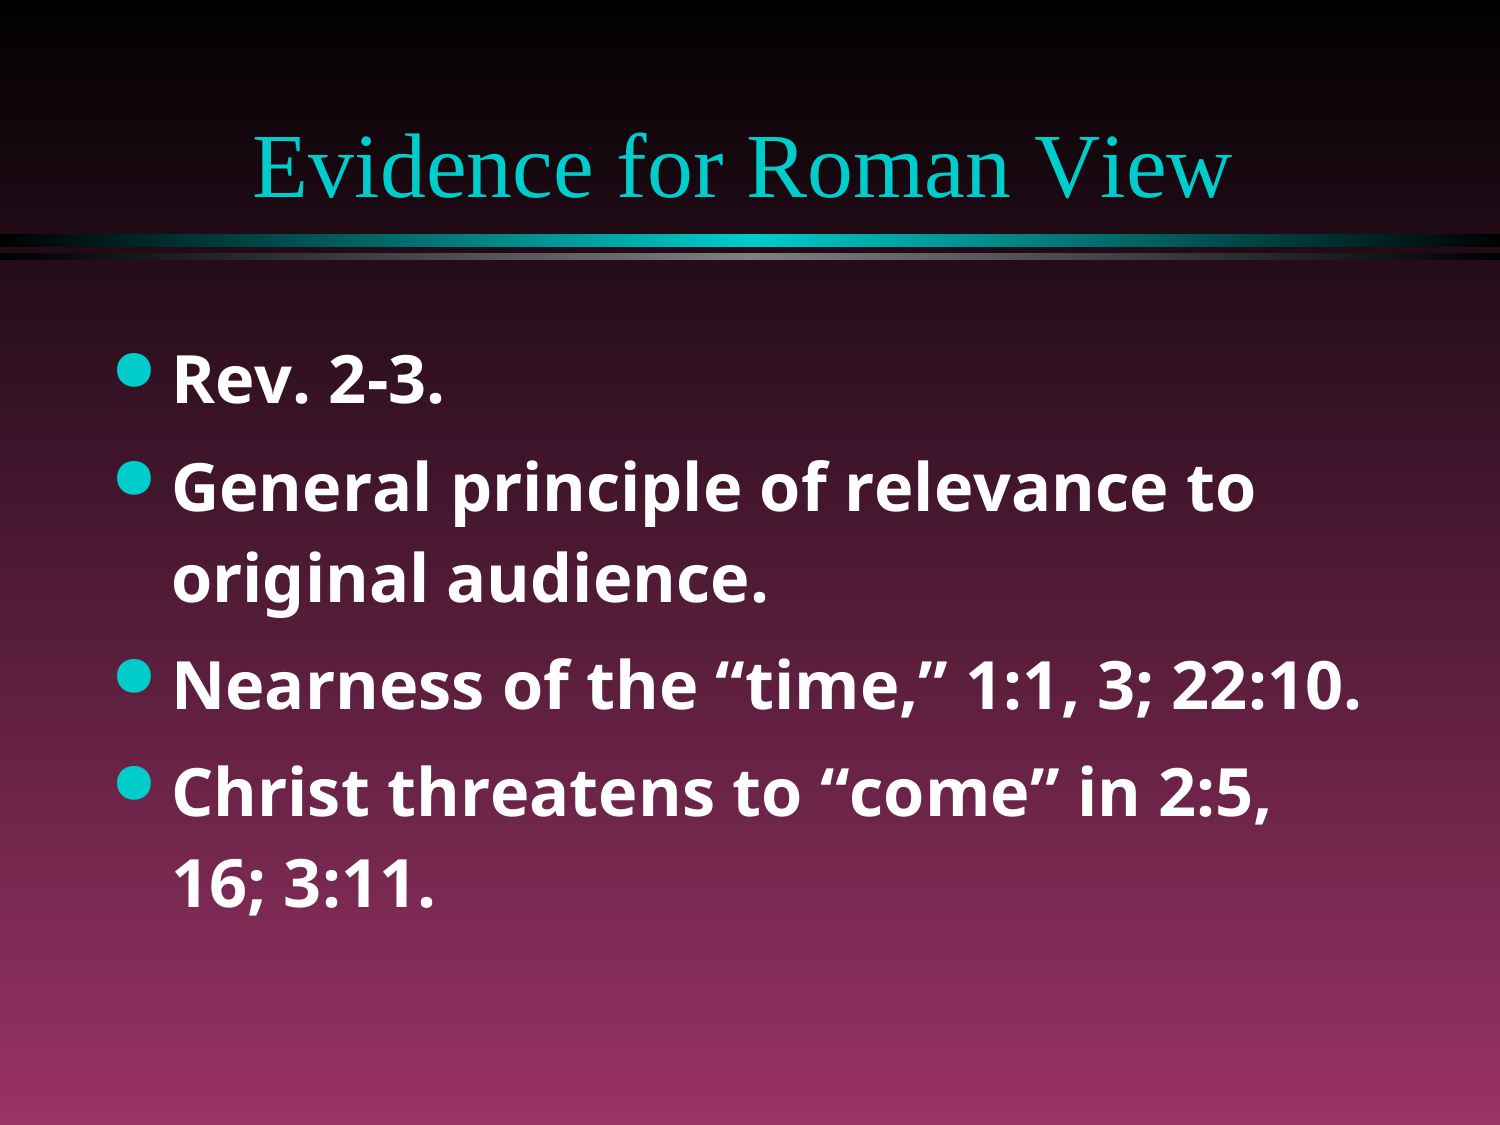

# Evidence for Roman View
Rev. 2-3.
General principle of relevance to original audience.
Nearness of the “time,” 1:1, 3; 22:10.
Christ threatens to “come” in 2:5, 16; 3:11.